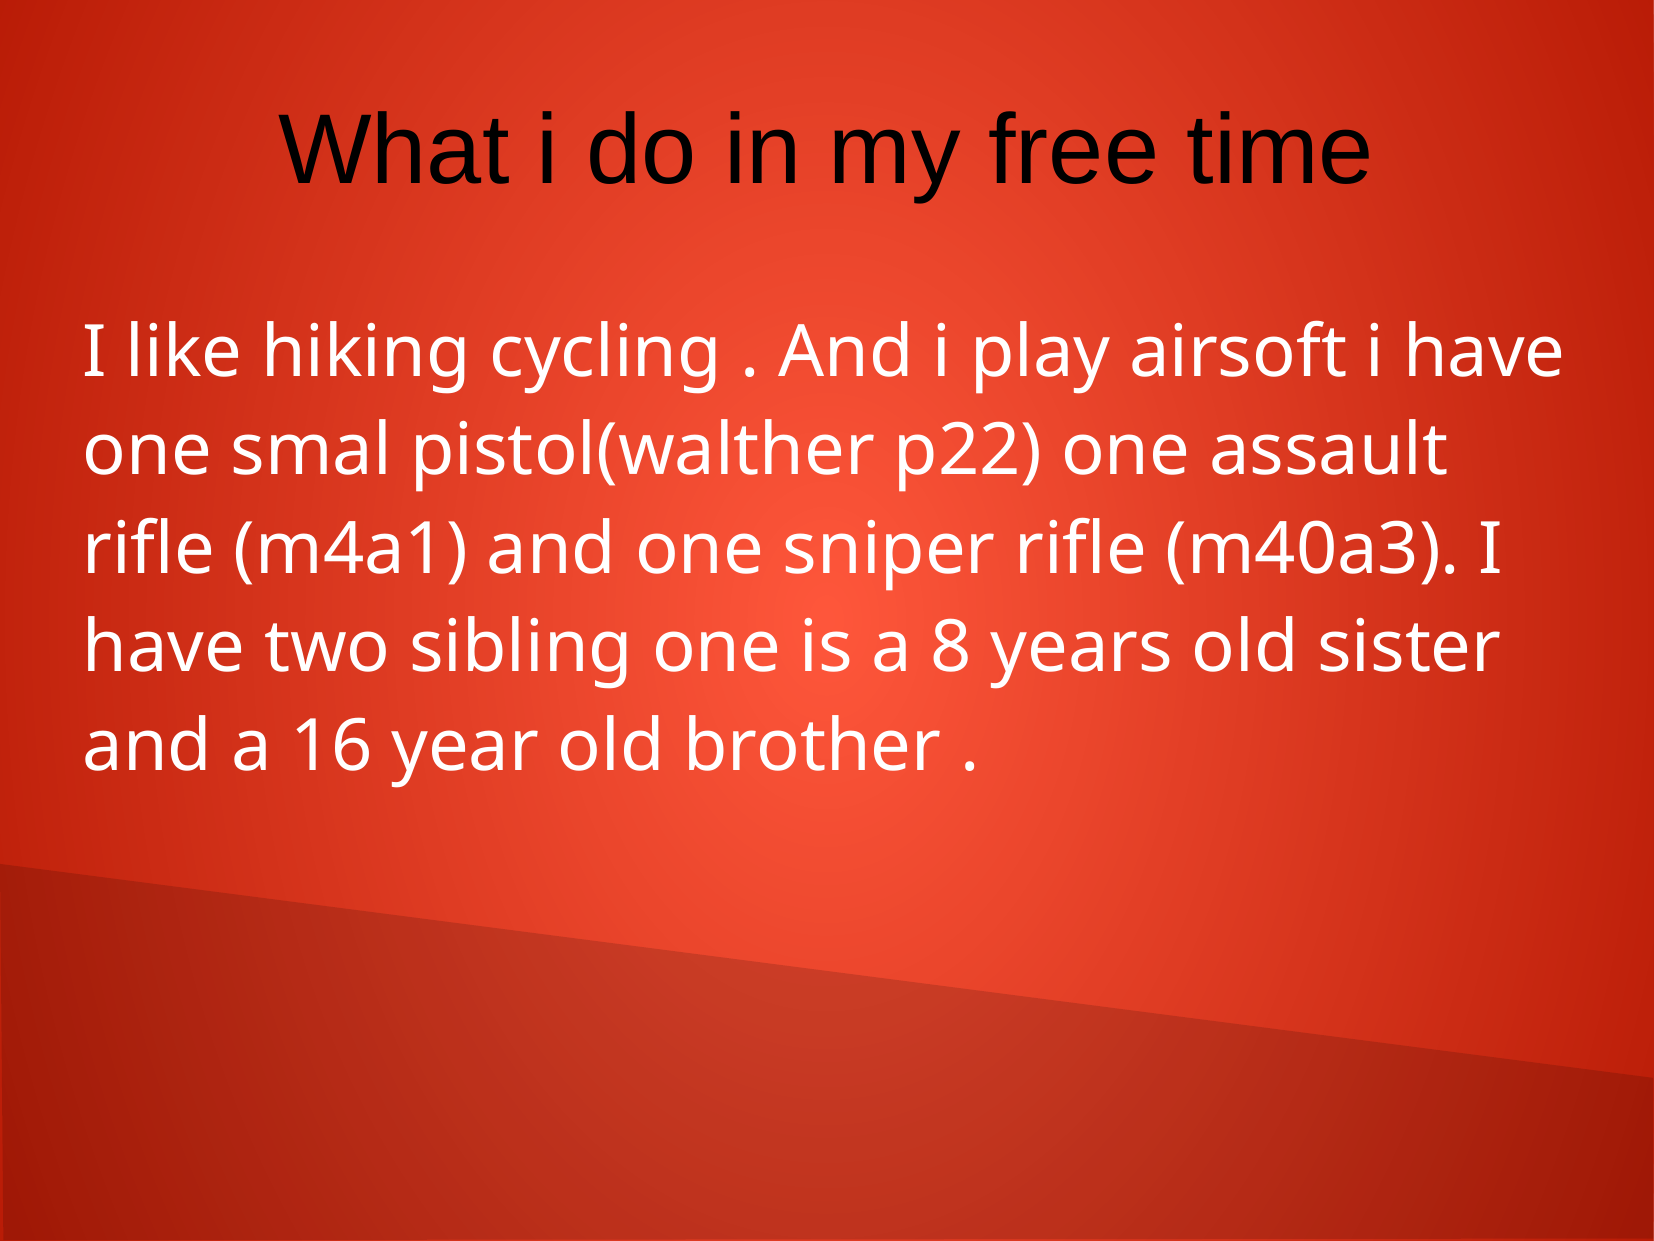

# What i do in my free time
I like hiking cycling . And i play airsoft i have one smal pistol(walther p22) one assault rifle (m4a1) and one sniper rifle (m40a3). I have two sibling one is a 8 years old sister and a 16 year old brother .